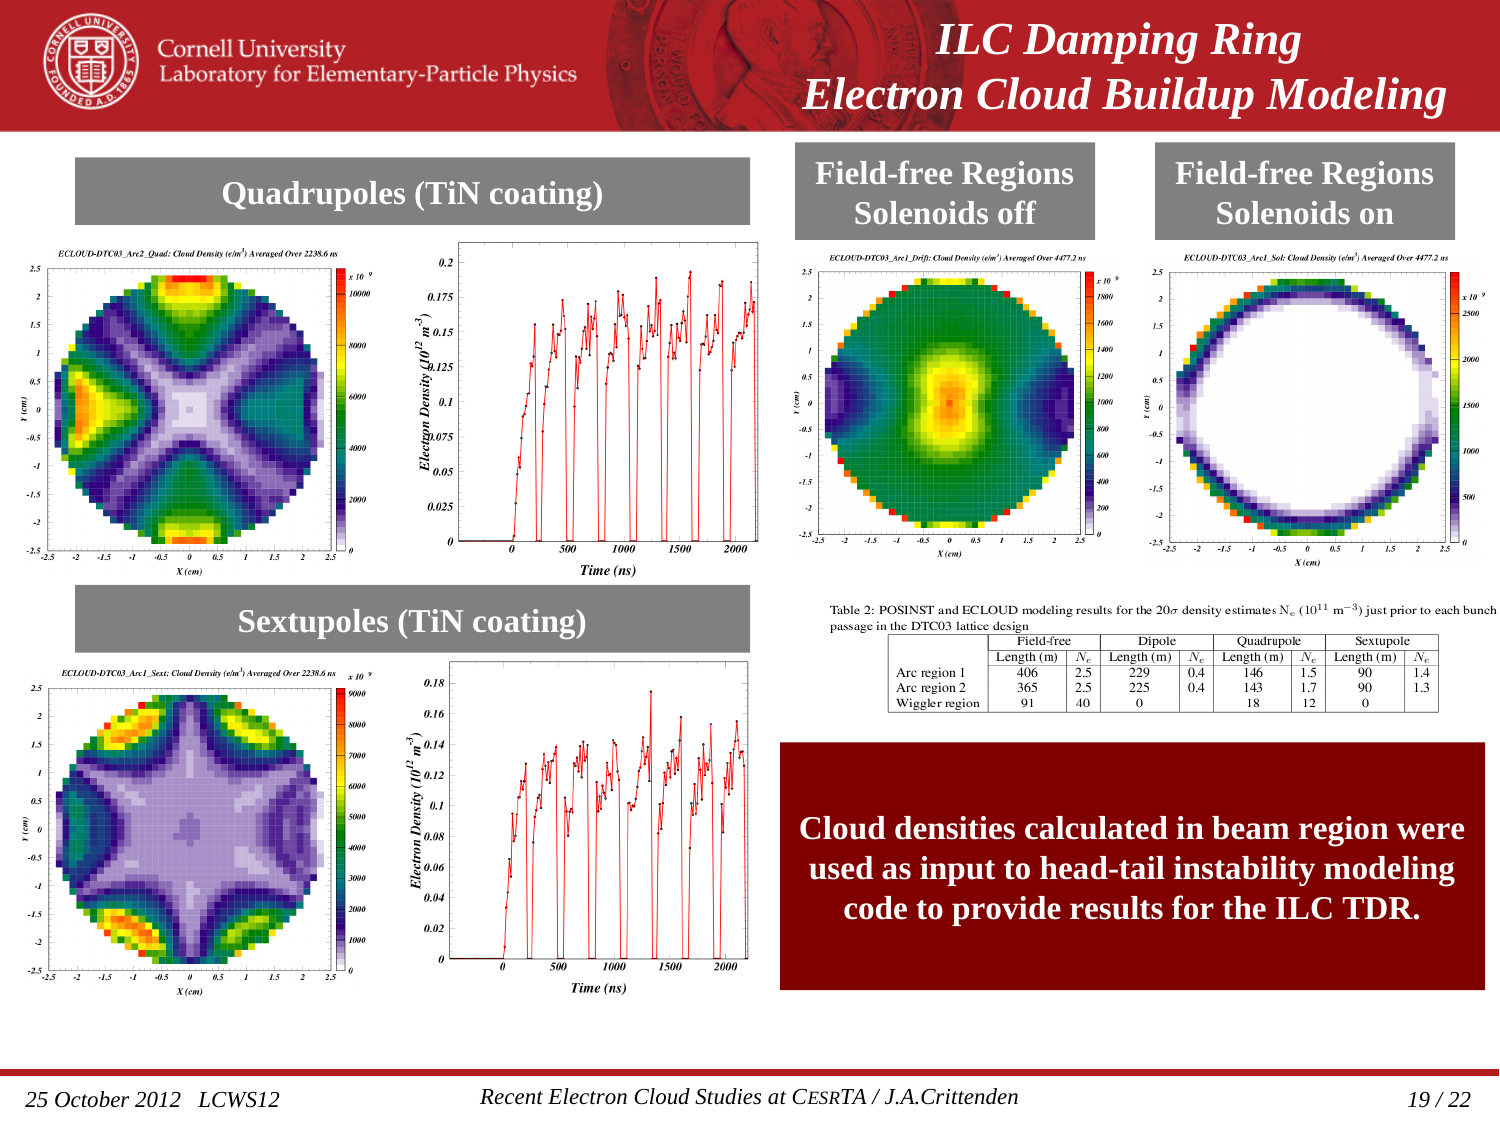

# ILC Damping Ring Electron Cloud Buildup Modeling
Field-free Regions
Solenoids off
Field-free Regions
Solenoids on
Quadrupoles (TiN coating)
Sextupoles (TiN coating)
Cloud densities calculated in beam region were used as input to head-tail instability modeling code to provide results for the ILC TDR.